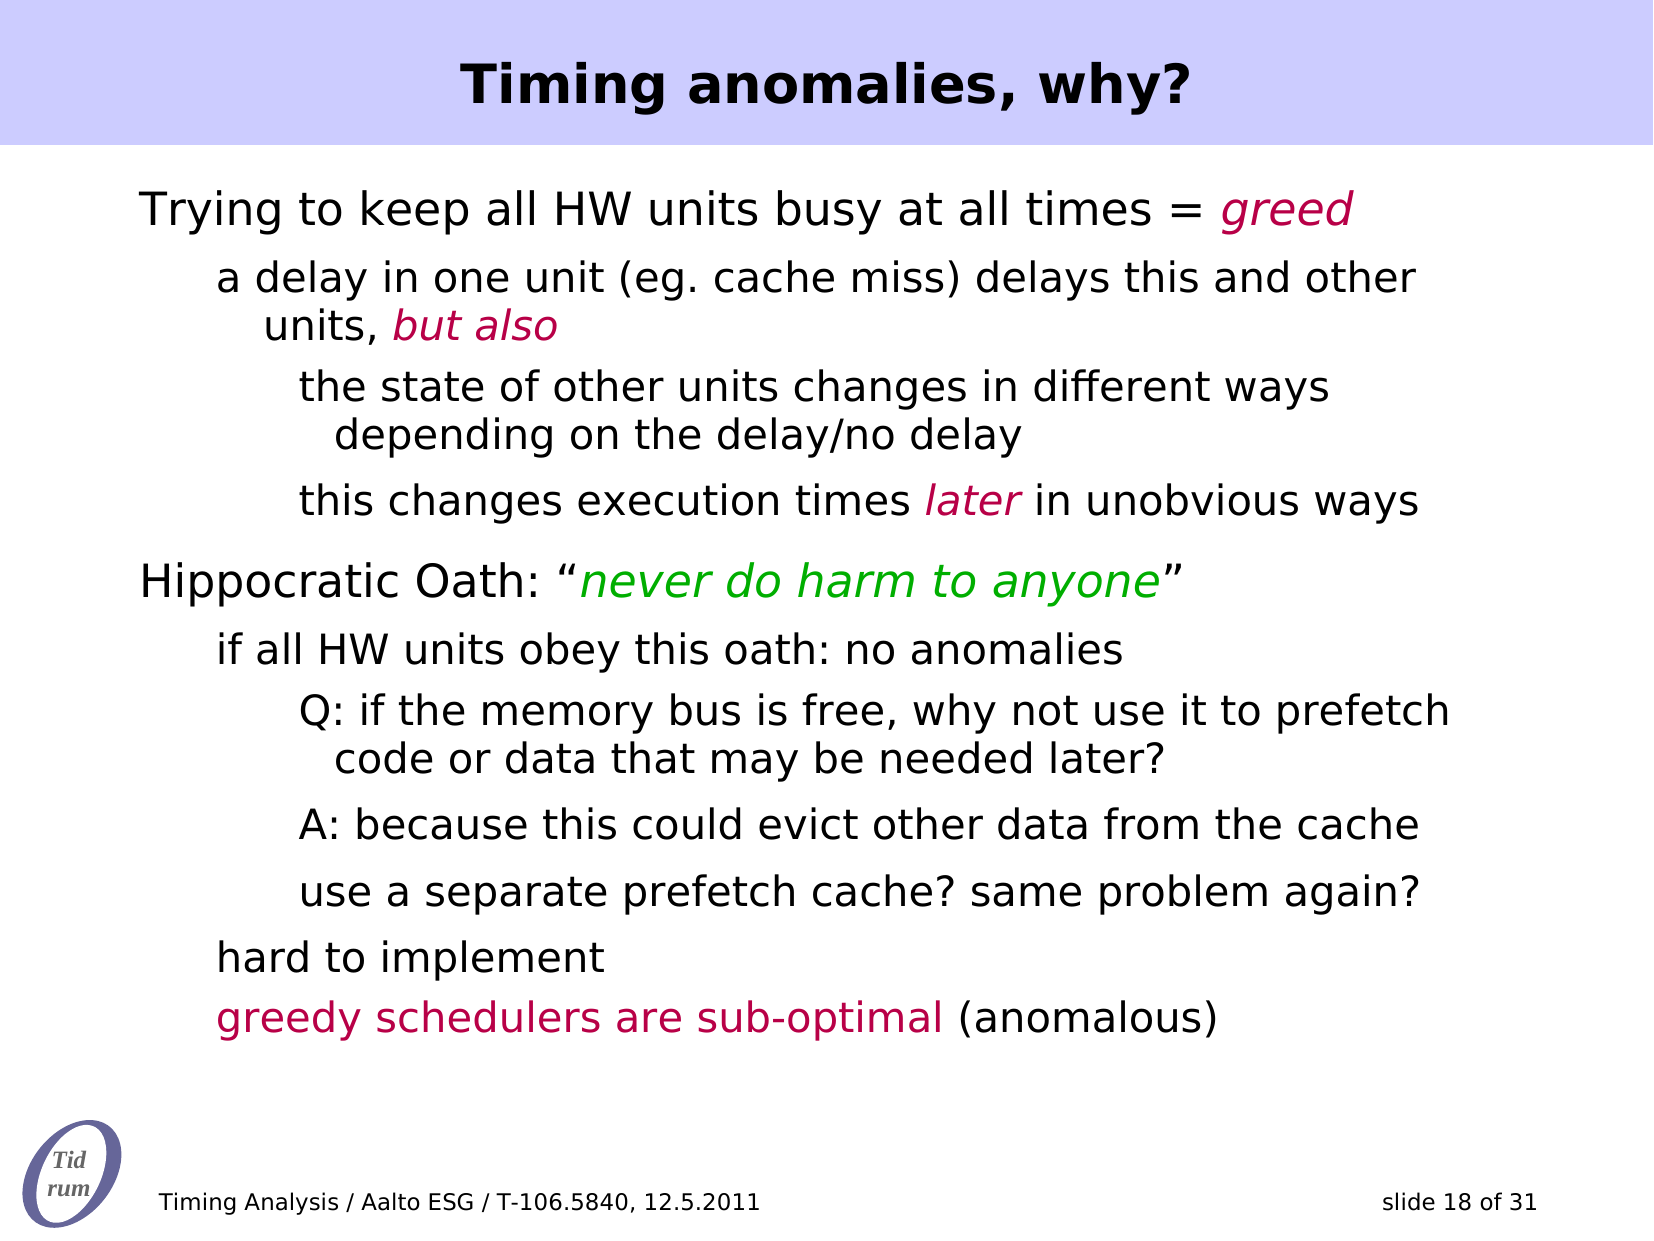

# Timing anomalies, why?
Trying to keep all HW units busy at all times = greed
a delay in one unit (eg. cache miss) delays this and other units, but also
the state of other units changes in different ways depending on the delay/no delay
this changes execution times later in unobvious ways
Hippocratic Oath: “never do harm to anyone”
if all HW units obey this oath: no anomalies
Q: if the memory bus is free, why not use it to prefetch code or data that may be needed later?
A: because this could evict other data from the cache
use a separate prefetch cache? same problem again?
hard to implement
greedy schedulers are sub-optimal (anomalous)